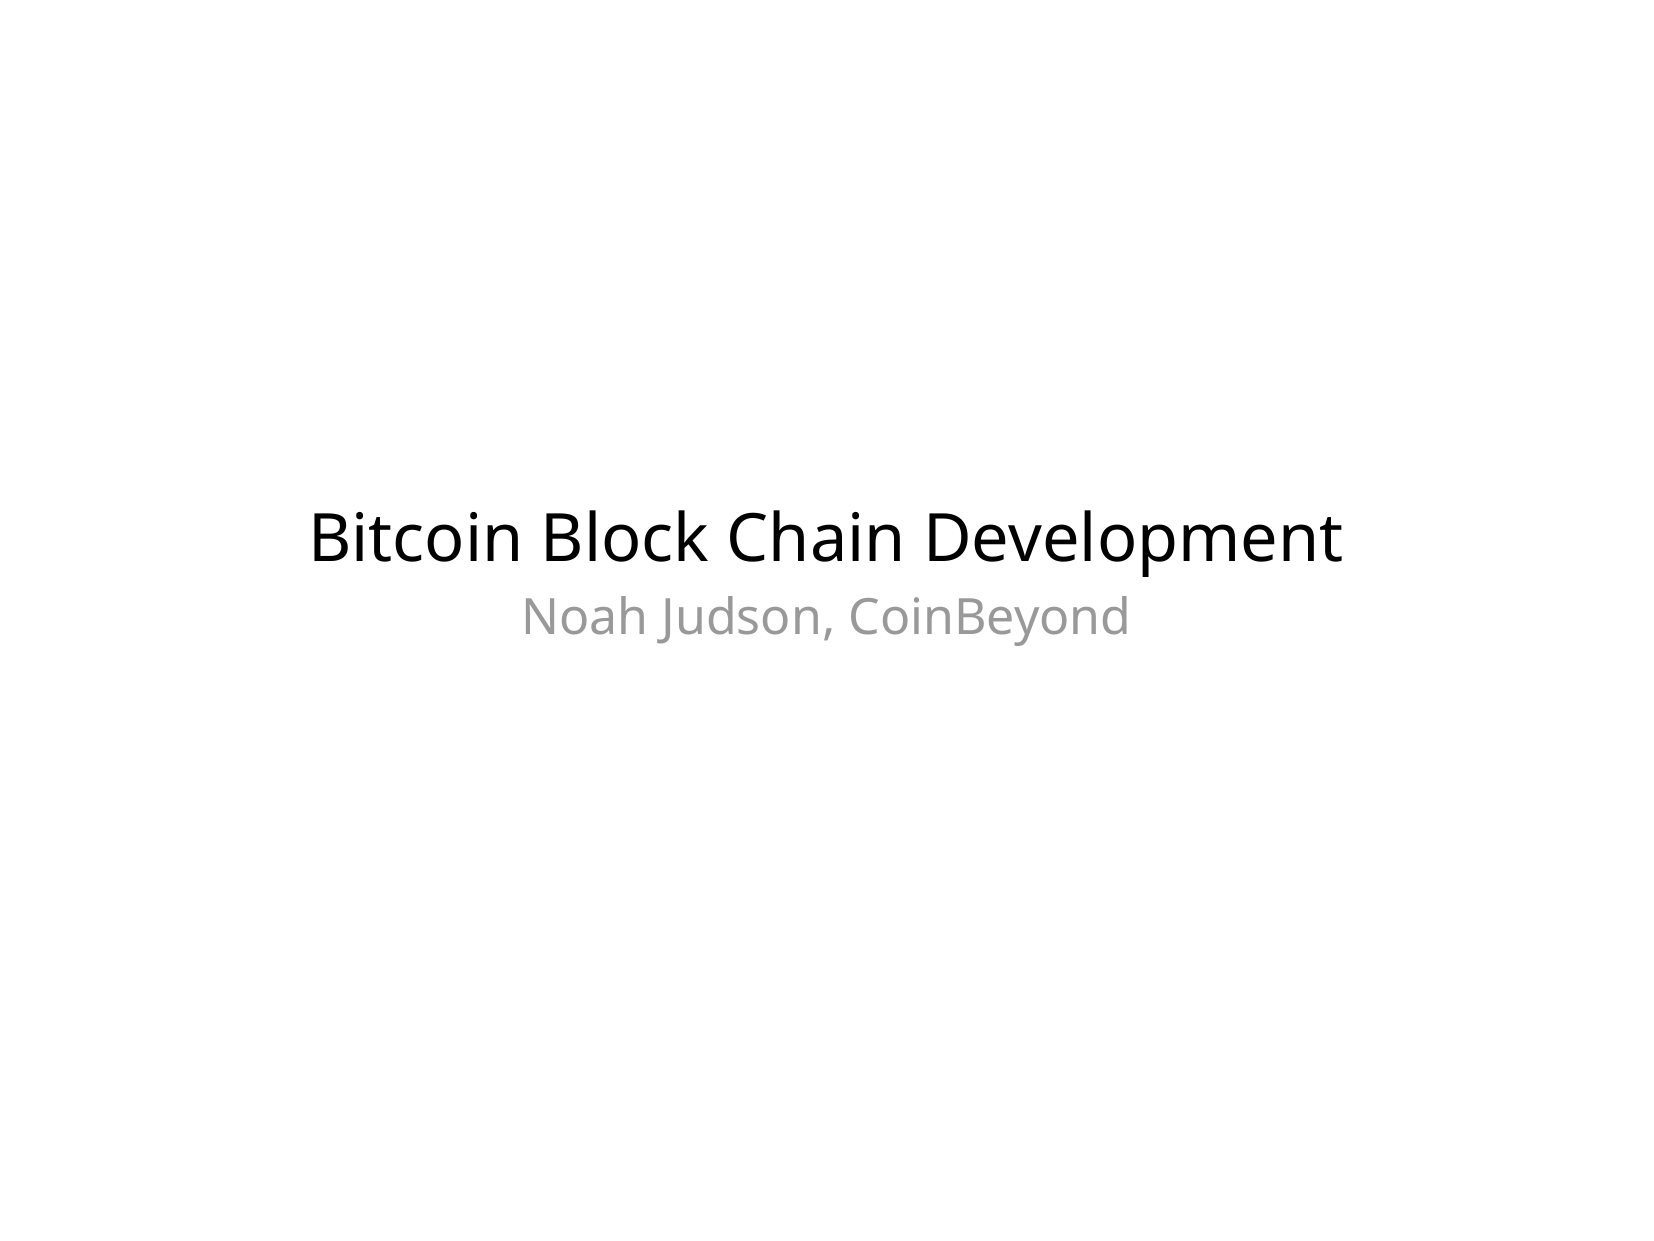

# Bitcoin Block Chain Development
Noah Judson, CoinBeyond